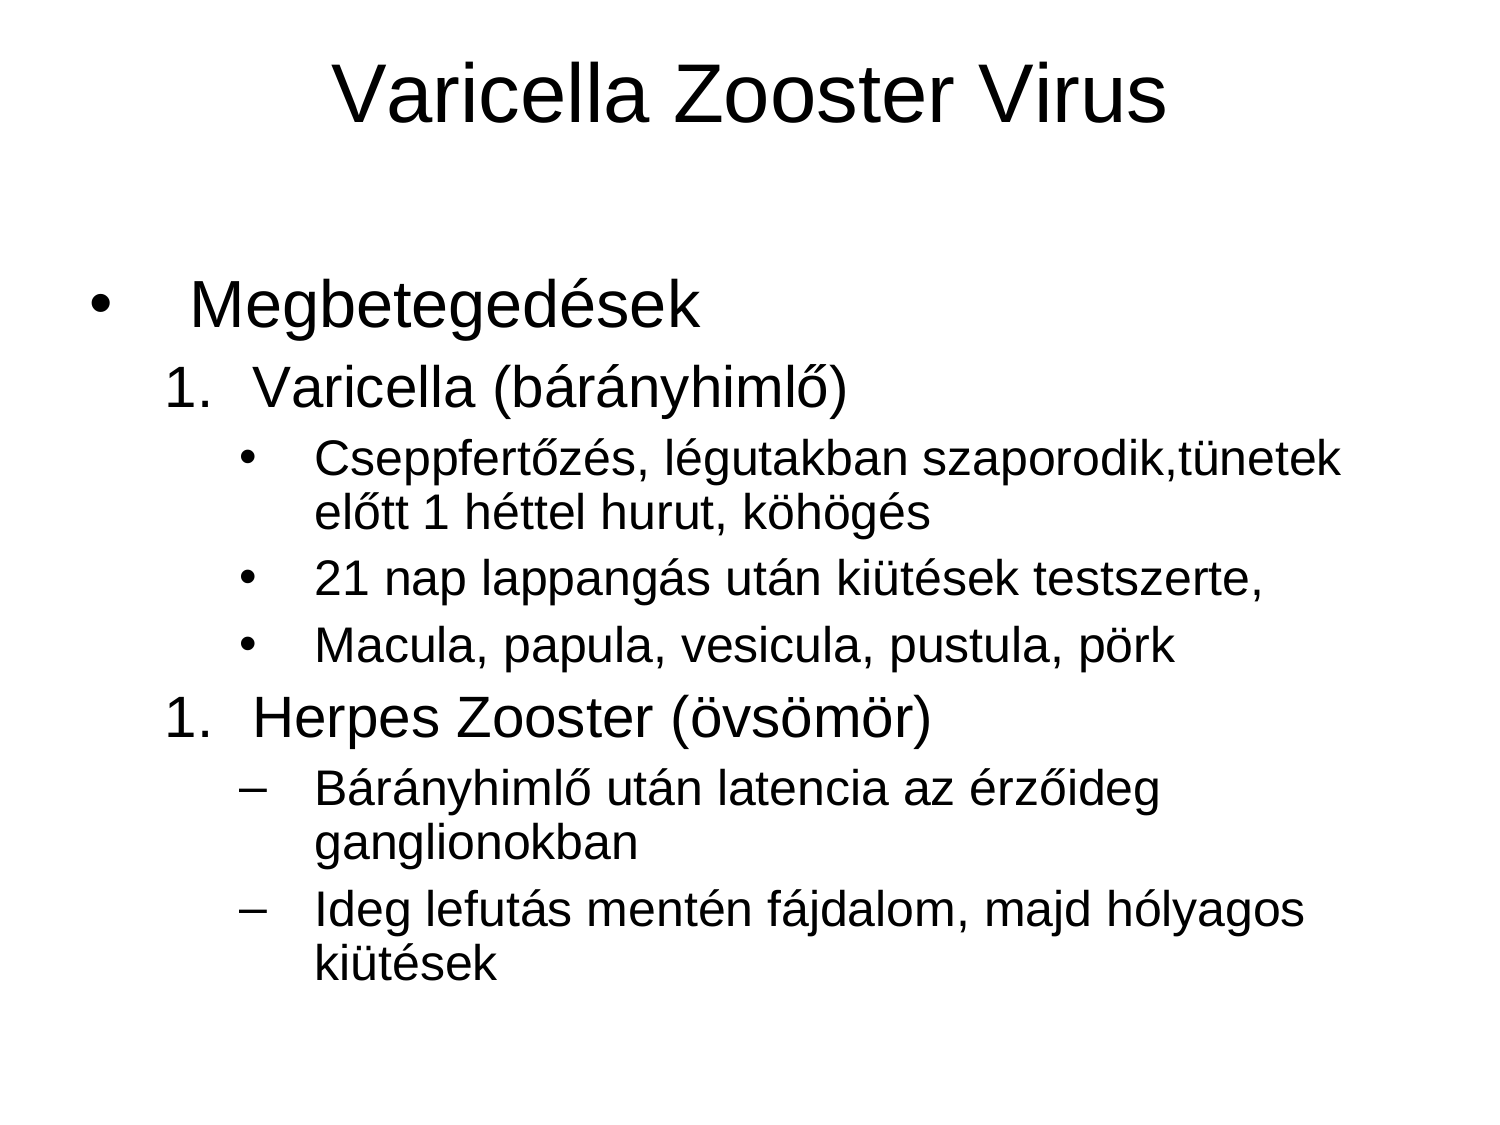

# Varicella Zooster Virus
Megbetegedések
Varicella (bárányhimlő)
Cseppfertőzés, légutakban szaporodik,tünetek előtt 1 héttel hurut, köhögés
21 nap lappangás után kiütések testszerte,
Macula, papula, vesicula, pustula, pörk
Herpes Zooster (övsömör)
Bárányhimlő után latencia az érzőideg ganglionokban
Ideg lefutás mentén fájdalom, majd hólyagos kiütések